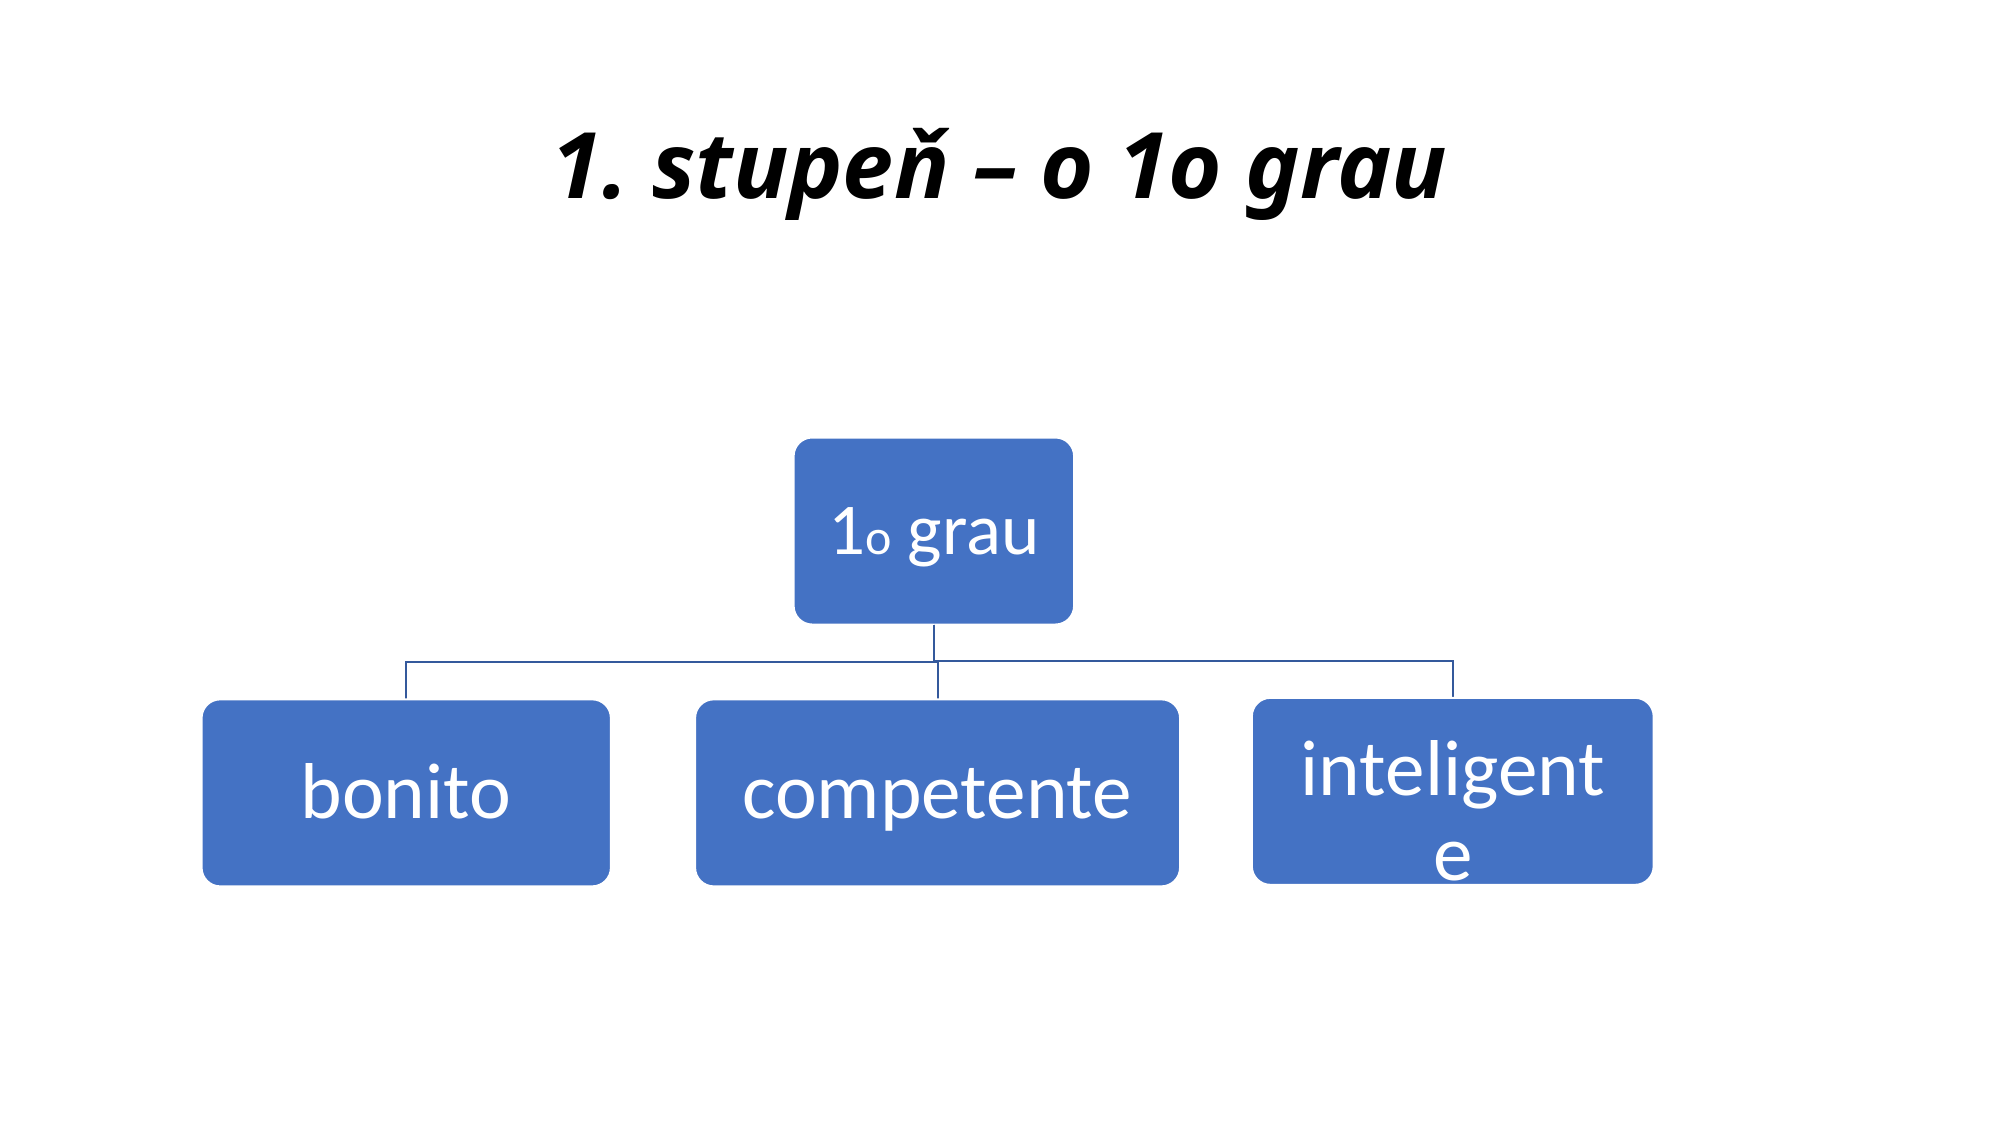

# 1. stupeň – o 1o grau
1o grau
inteligente
bonito
competente